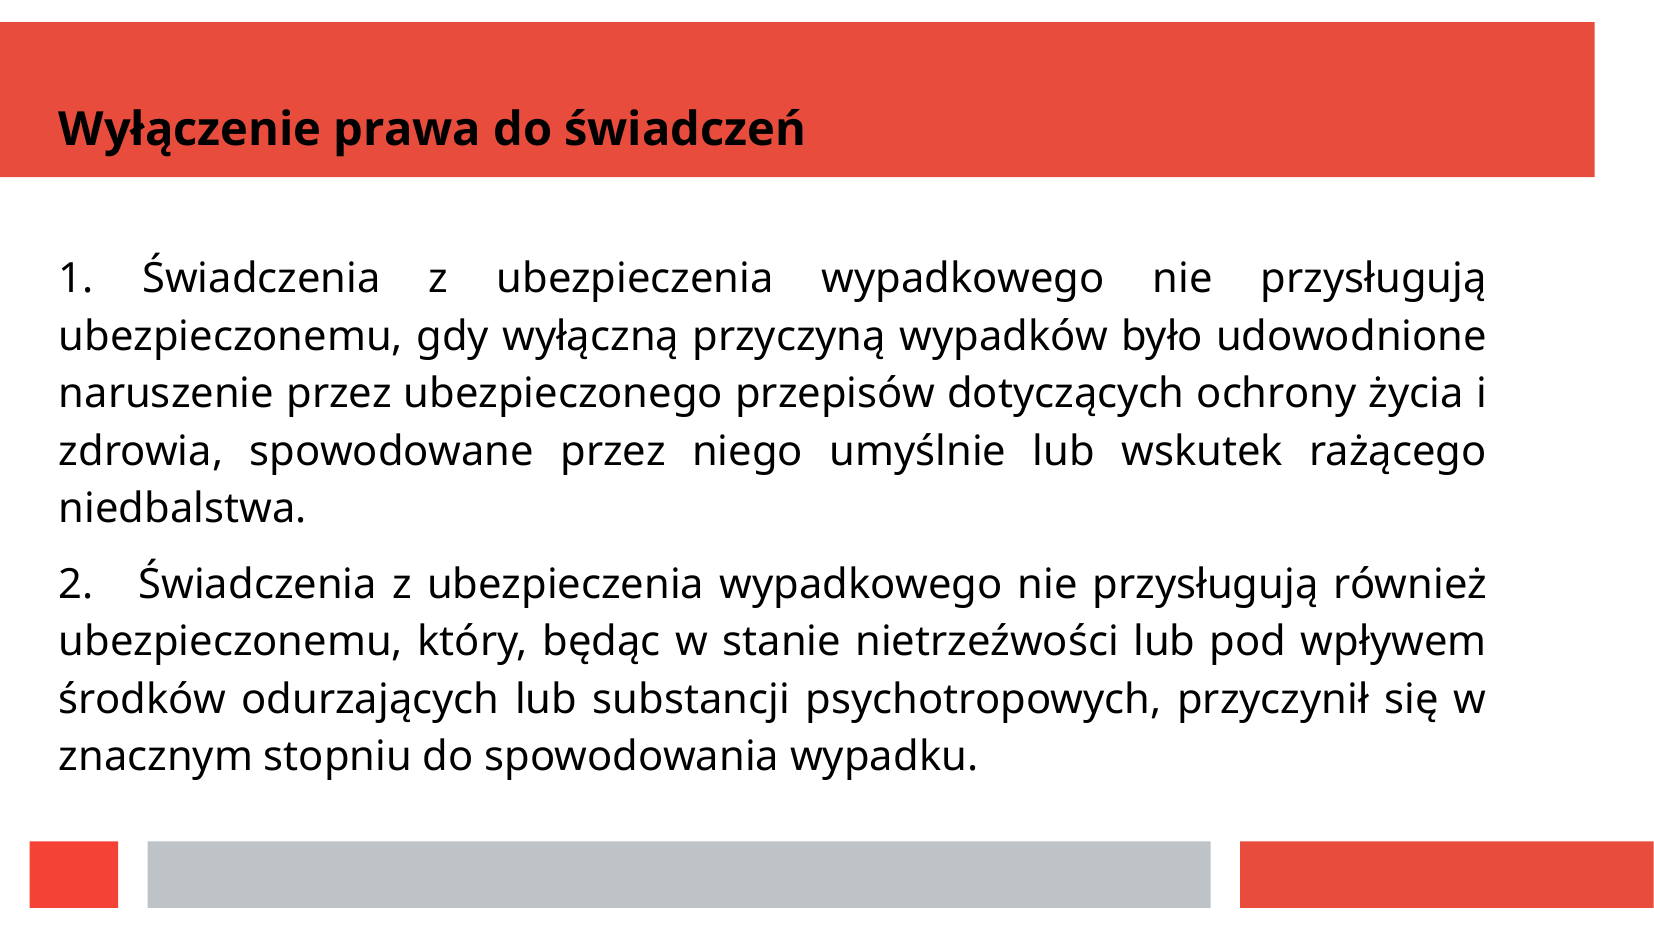

# Wyłączenie prawa do świadczeń
1. Świadczenia z ubezpieczenia wypadkowego nie przysługują ubezpieczonemu, gdy wyłączną przyczyną wypadków było udowodnione naruszenie przez ubezpieczonego przepisów dotyczących ochrony życia i zdrowia, spowodowane przez niego umyślnie lub wskutek rażącego niedbalstwa.
2. 	Świadczenia z ubezpieczenia wypadkowego nie przysługują również ubezpieczonemu, który, będąc w stanie nietrzeźwości lub pod wpływem środków odurzających lub substancji psychotropowych, przyczynił się w znacznym stopniu do spowodowania wypadku.